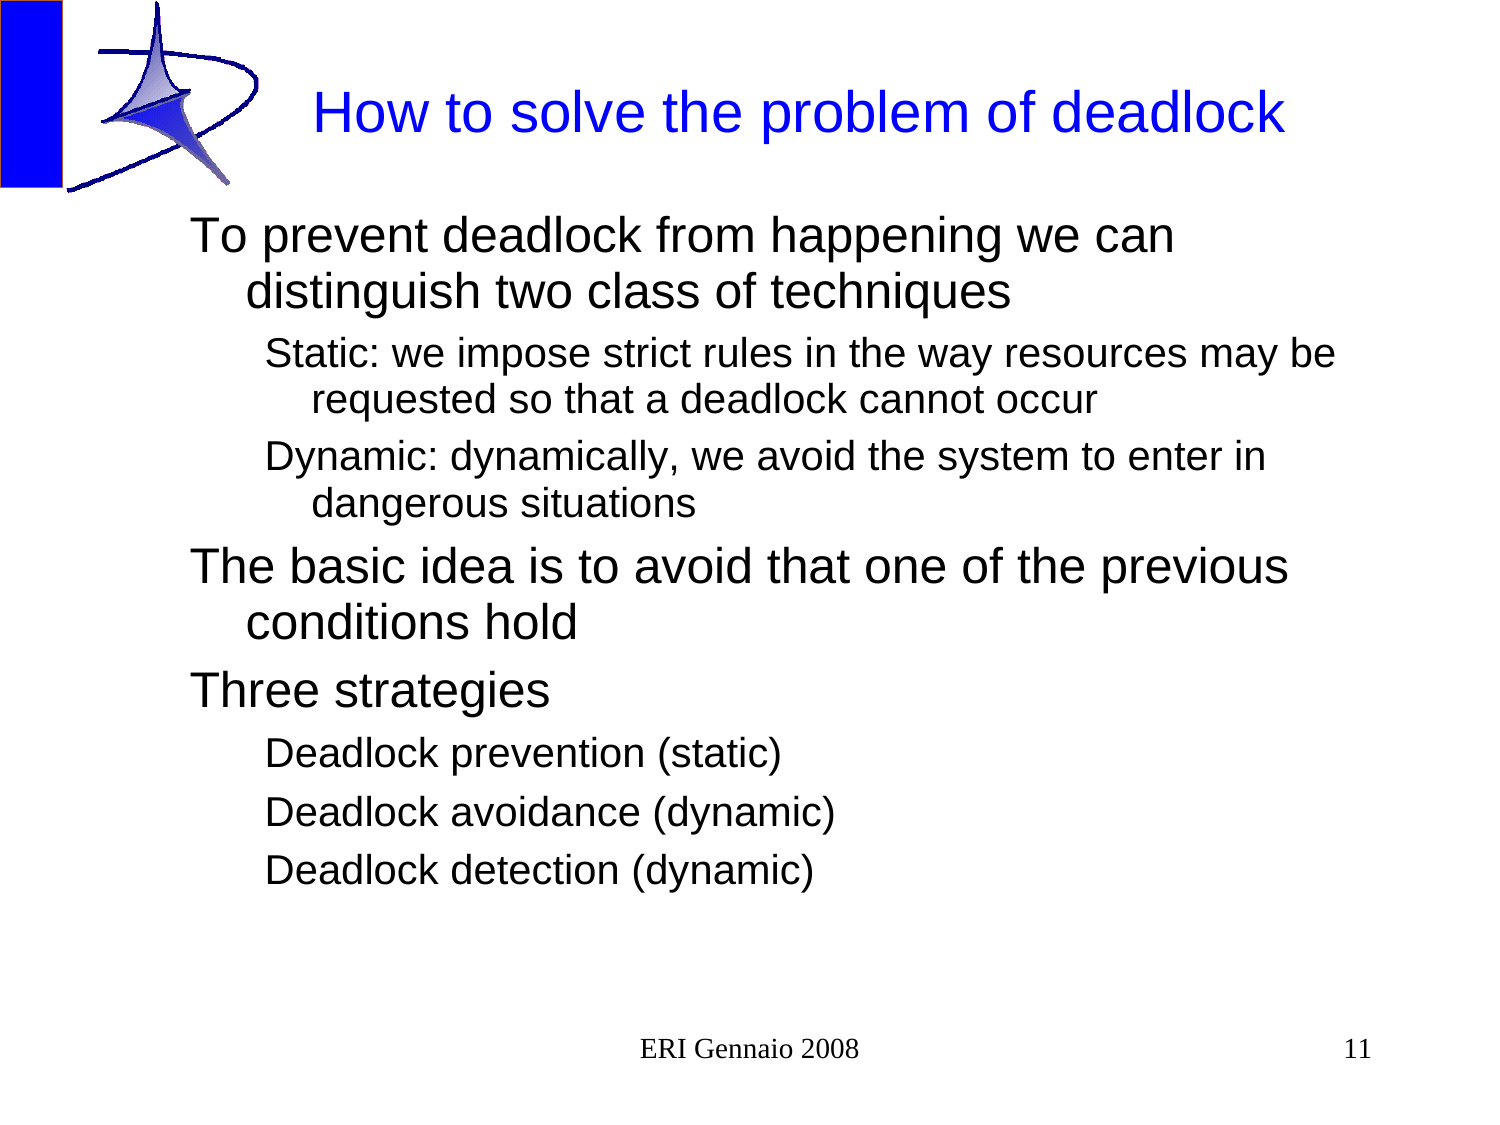

# How to solve the problem of deadlock
To prevent deadlock from happening we can distinguish two class of techniques
Static: we impose strict rules in the way resources may be requested so that a deadlock cannot occur
Dynamic: dynamically, we avoid the system to enter in dangerous situations
The basic idea is to avoid that one of the previous conditions hold
Three strategies
Deadlock prevention (static)‏
Deadlock avoidance (dynamic)‏
Deadlock detection (dynamic)‏
ERI Gennaio 2008
11